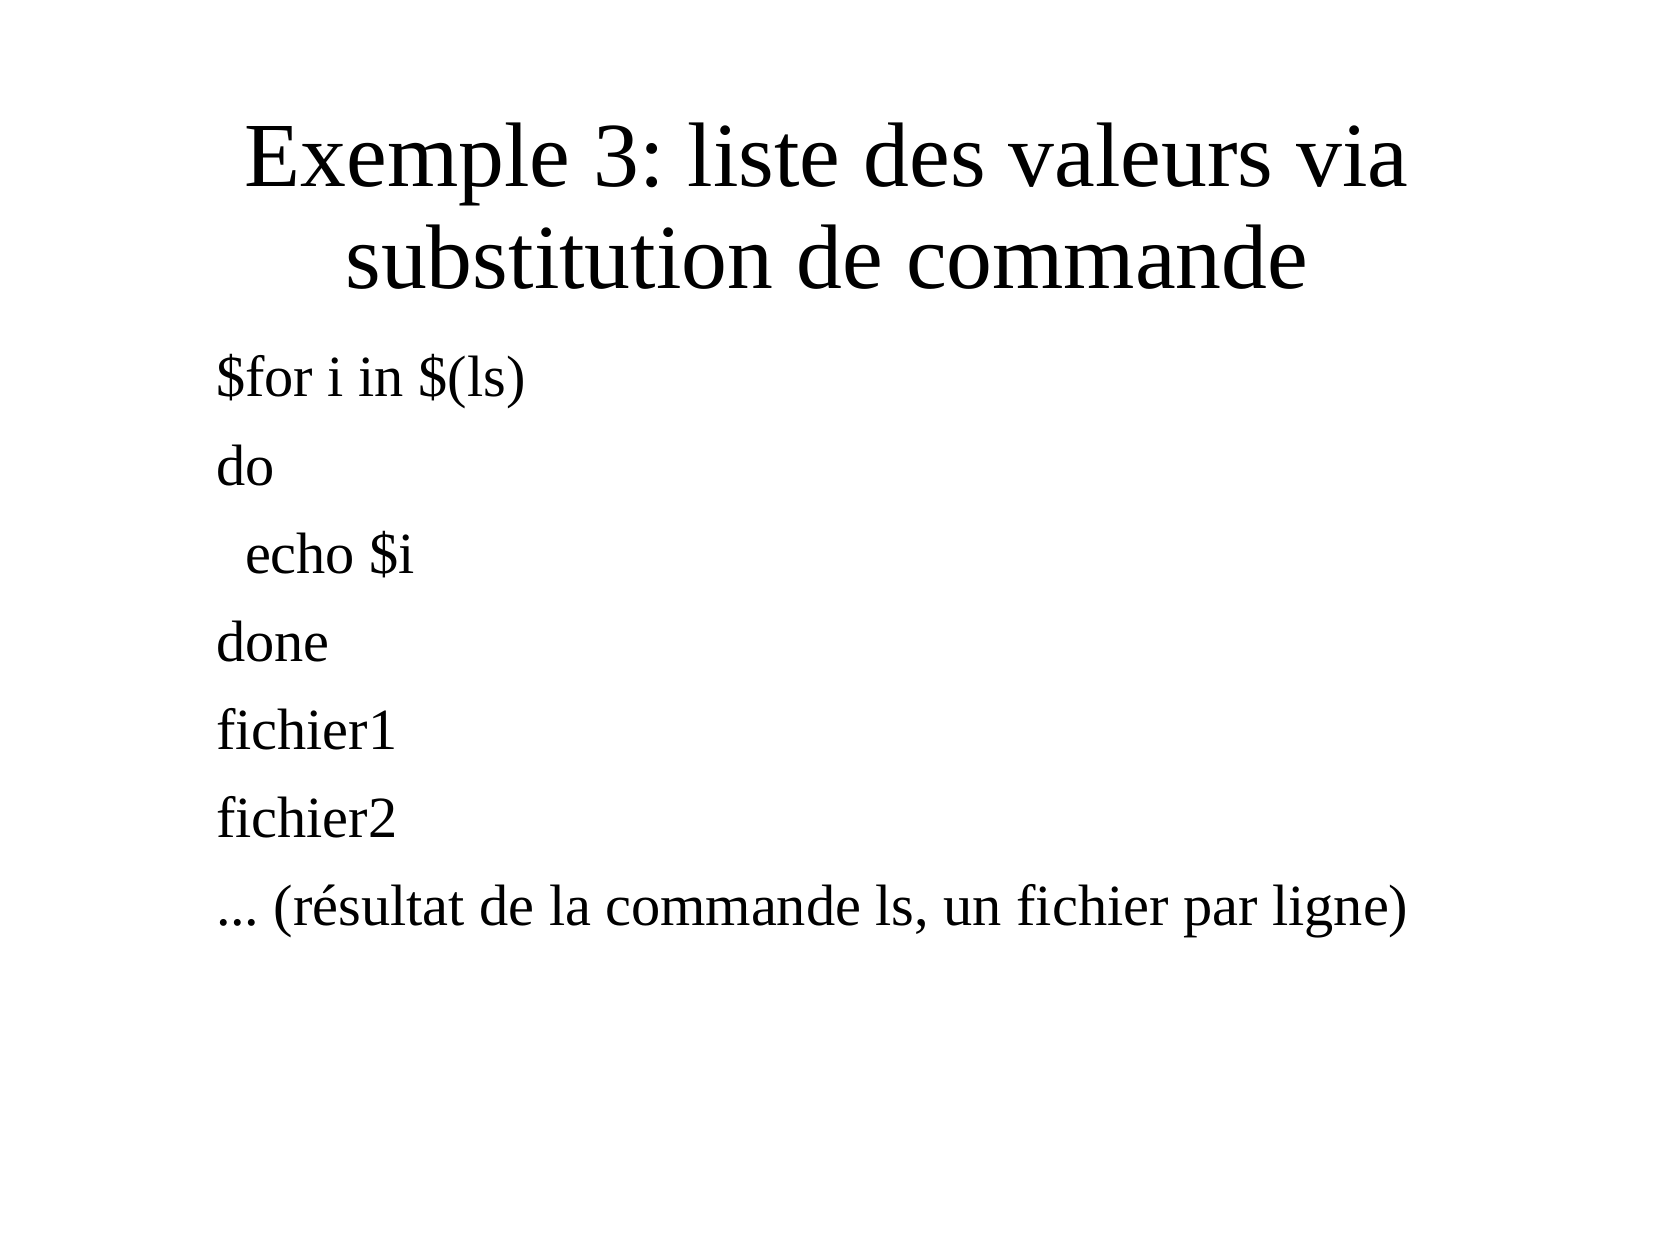

# Exemple 3: liste des valeurs via substitution de commande
$for i in $(ls)
do
 echo $i
done
fichier1
fichier2
... (résultat de la commande ls, un fichier par ligne)